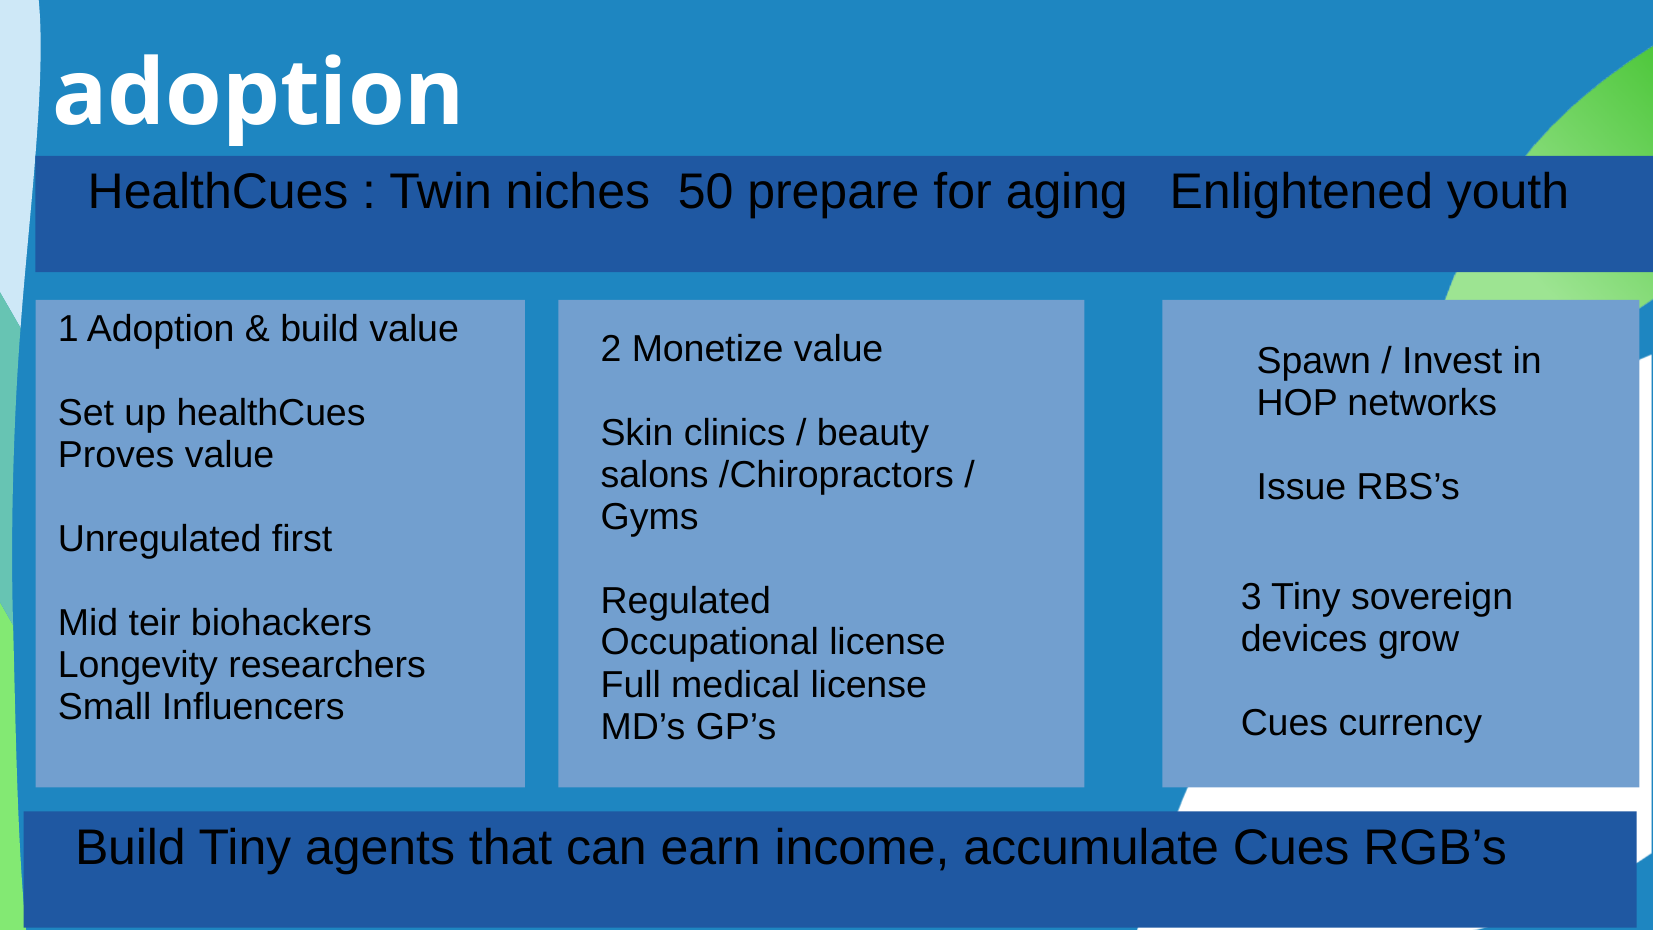

adoption
HealthCues : Twin niches 50 prepare for aging Enlightened youth
1 Adoption & build value
Set up healthCues
Proves value
Unregulated first
Mid teir biohackers
Longevity researchers
Small Influencers
2 Monetize value
Skin clinics / beauty salons /Chiropractors / Gyms
Regulated
Occupational license
Full medical license
MD’s GP’s
Spawn / Invest in HOP networks
Issue RBS’s
3 Tiny sovereign devices grow
Cues currency
Build Tiny agents that can earn income, accumulate Cues RGB’s